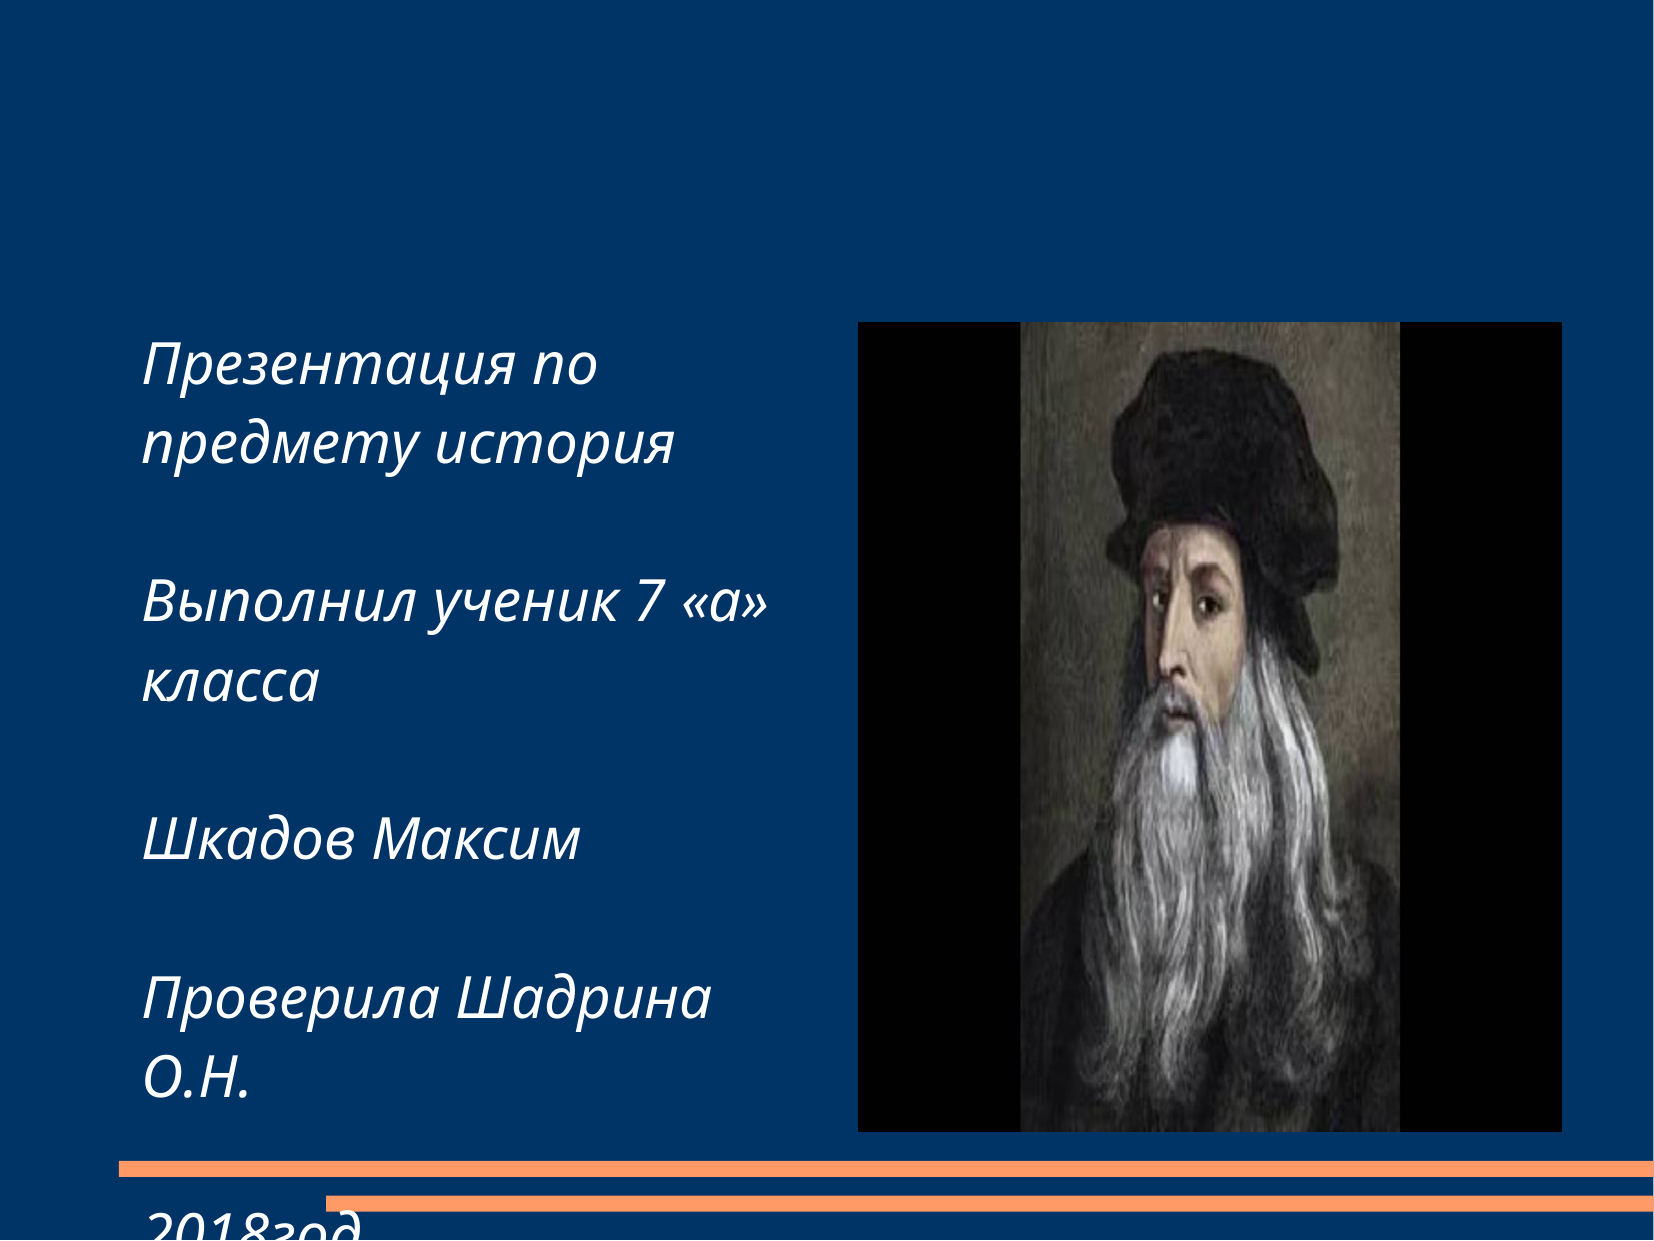

# Презентация по предмету история
Выполнил ученик 7 «а» класса
Шкадов Максим
Проверила Шадрина О.Н.
2018год.